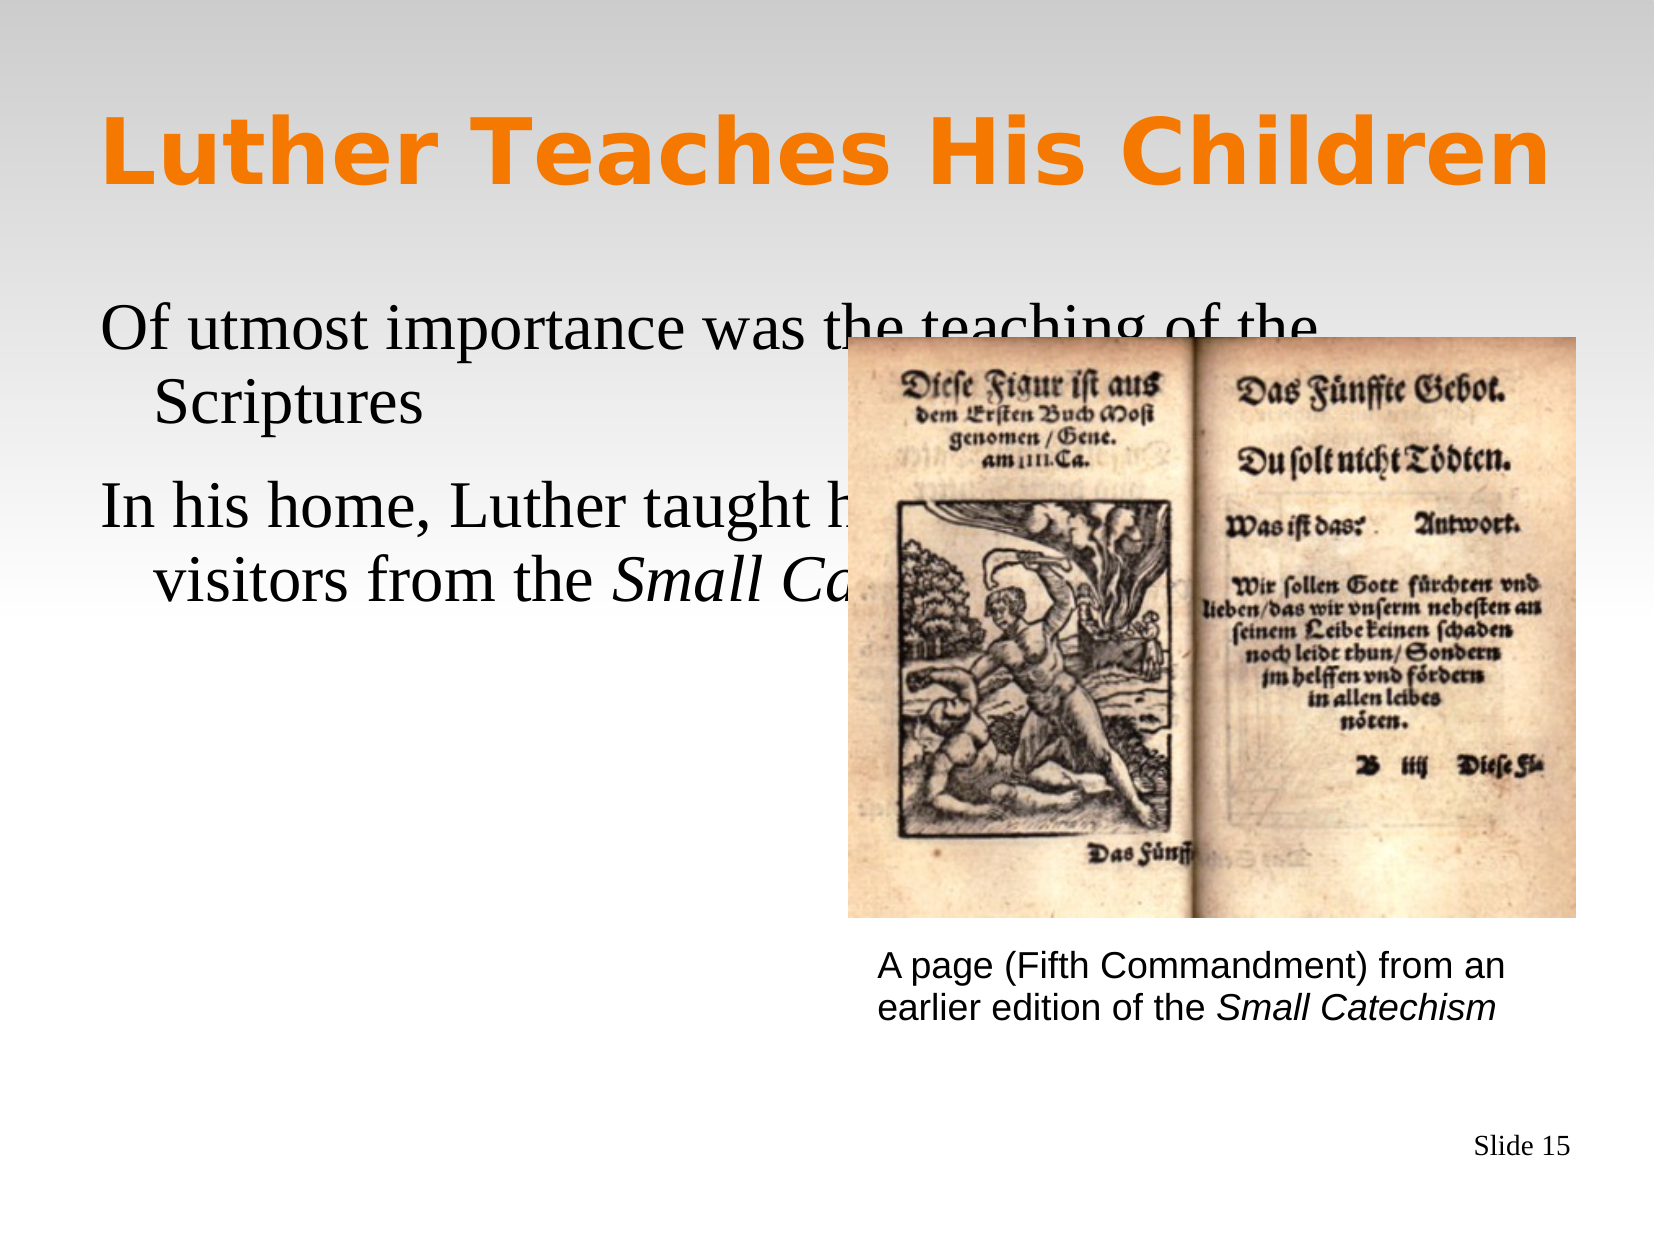

# Luther Teaches His Children
Of utmost importance was the teaching of the Scriptures
In his home, Luther taught his own children as well as visitors from the Small Catechism
A page (Fifth Commandment) from an earlier edition of the Small Catechism
15